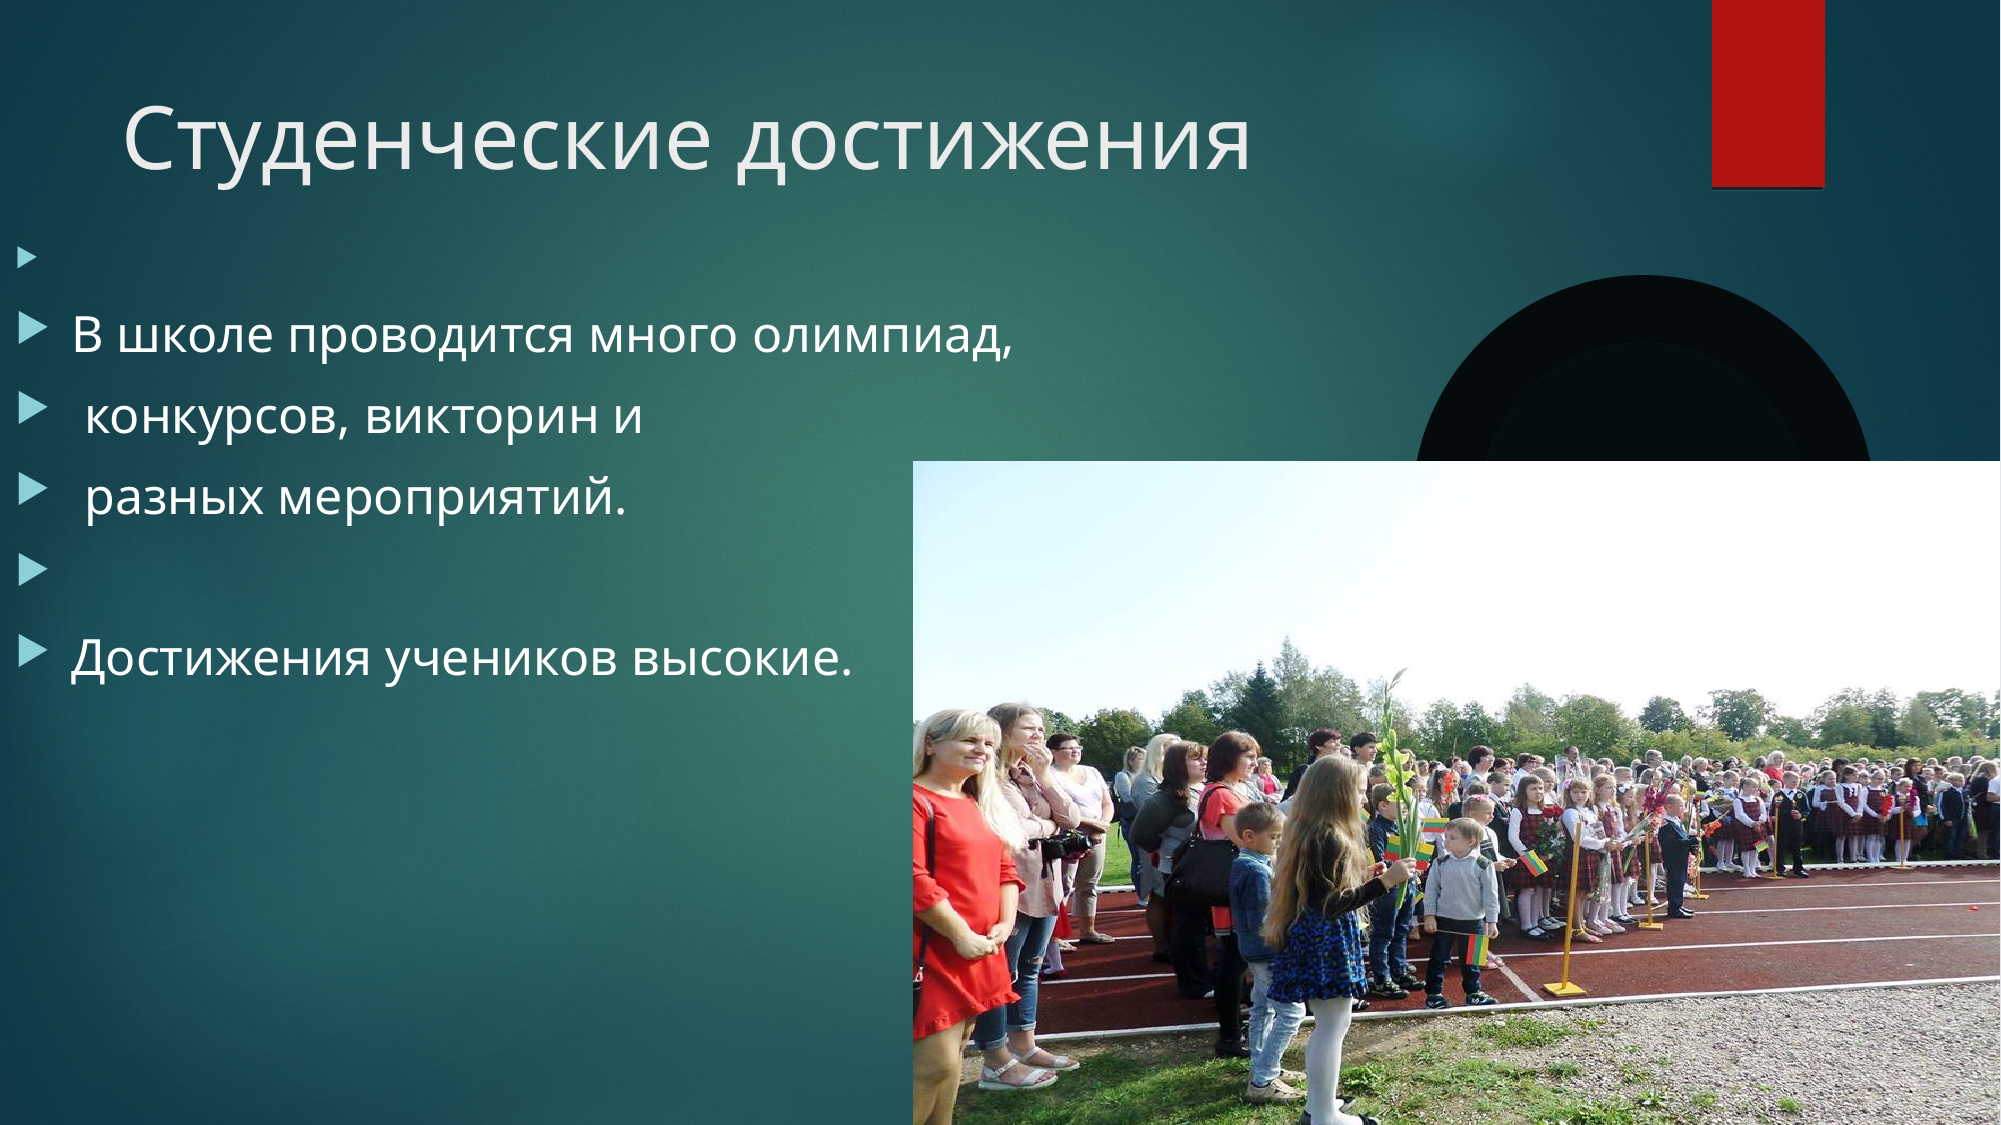

# Студенческие достижения
В школе проводится много олимпиад,
 конкурсов, викторин и
 разных мероприятий.
Достижения учеников высокие.